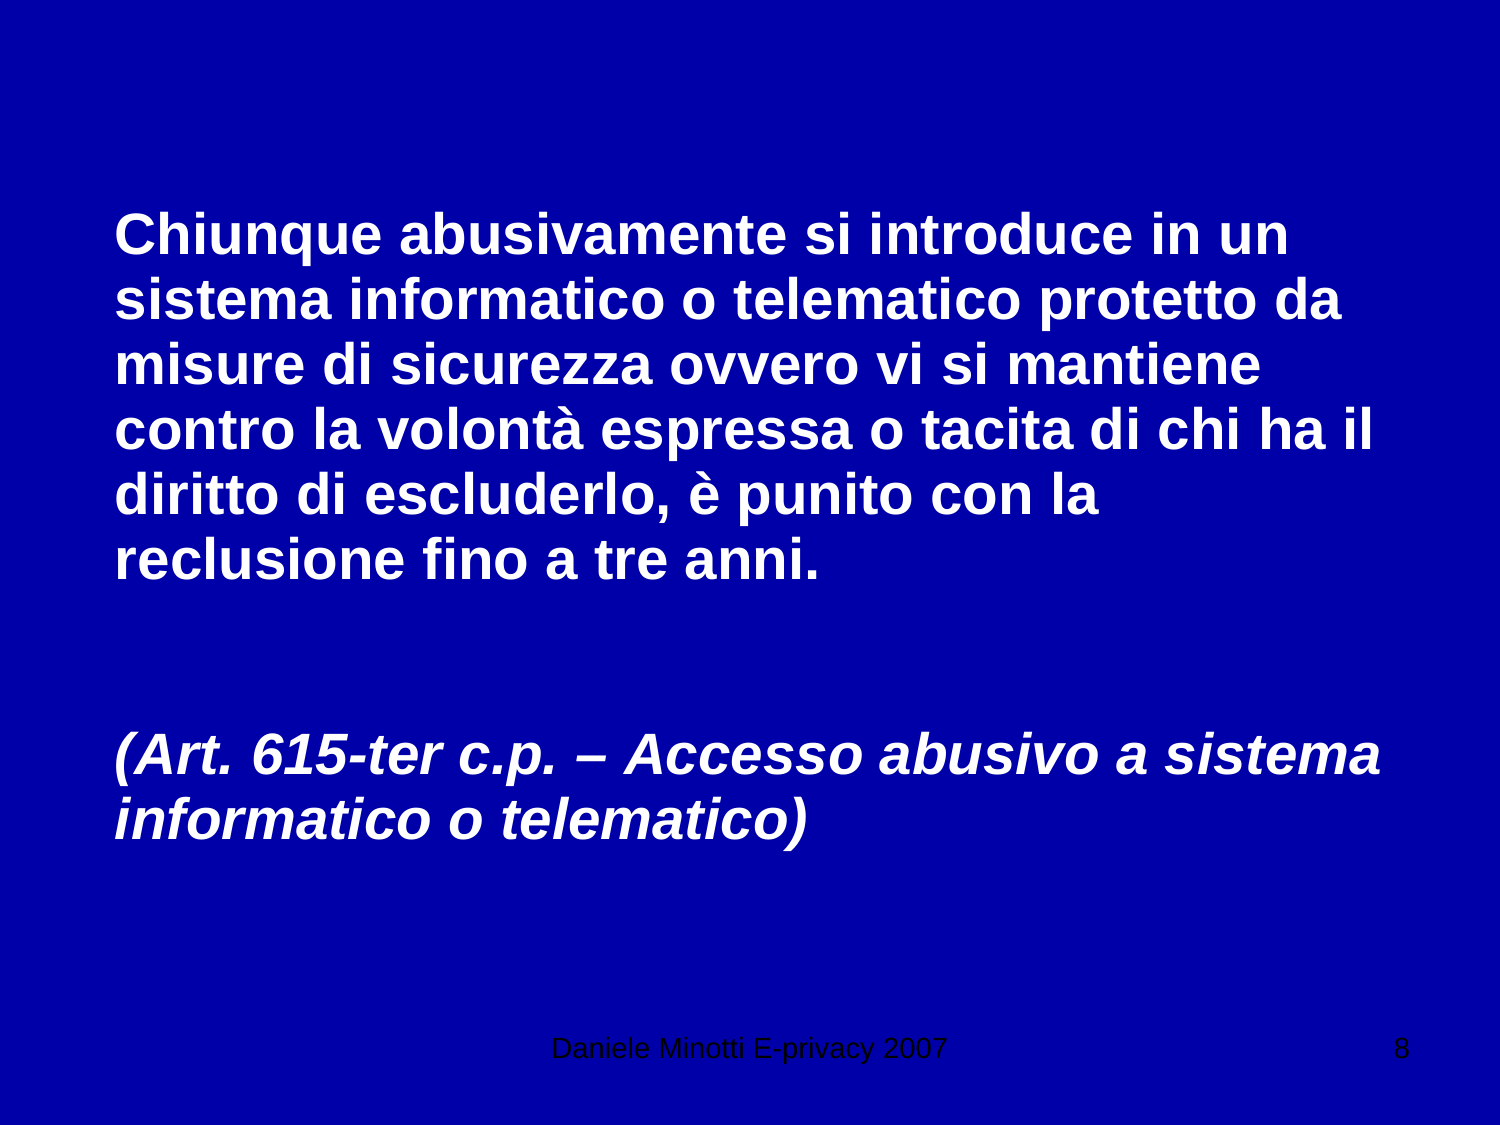

# Chiunque abusivamente si introduce in un sistema informatico o telematico protetto da misure di sicurezza ovvero vi si mantiene contro la volontà espressa o tacita di chi ha il diritto di escluderlo, è punito con la reclusione fino a tre anni. (Art. 615-ter c.p. – Accesso abusivo a sistema informatico o telematico)
Daniele Minotti E-privacy 2007
8